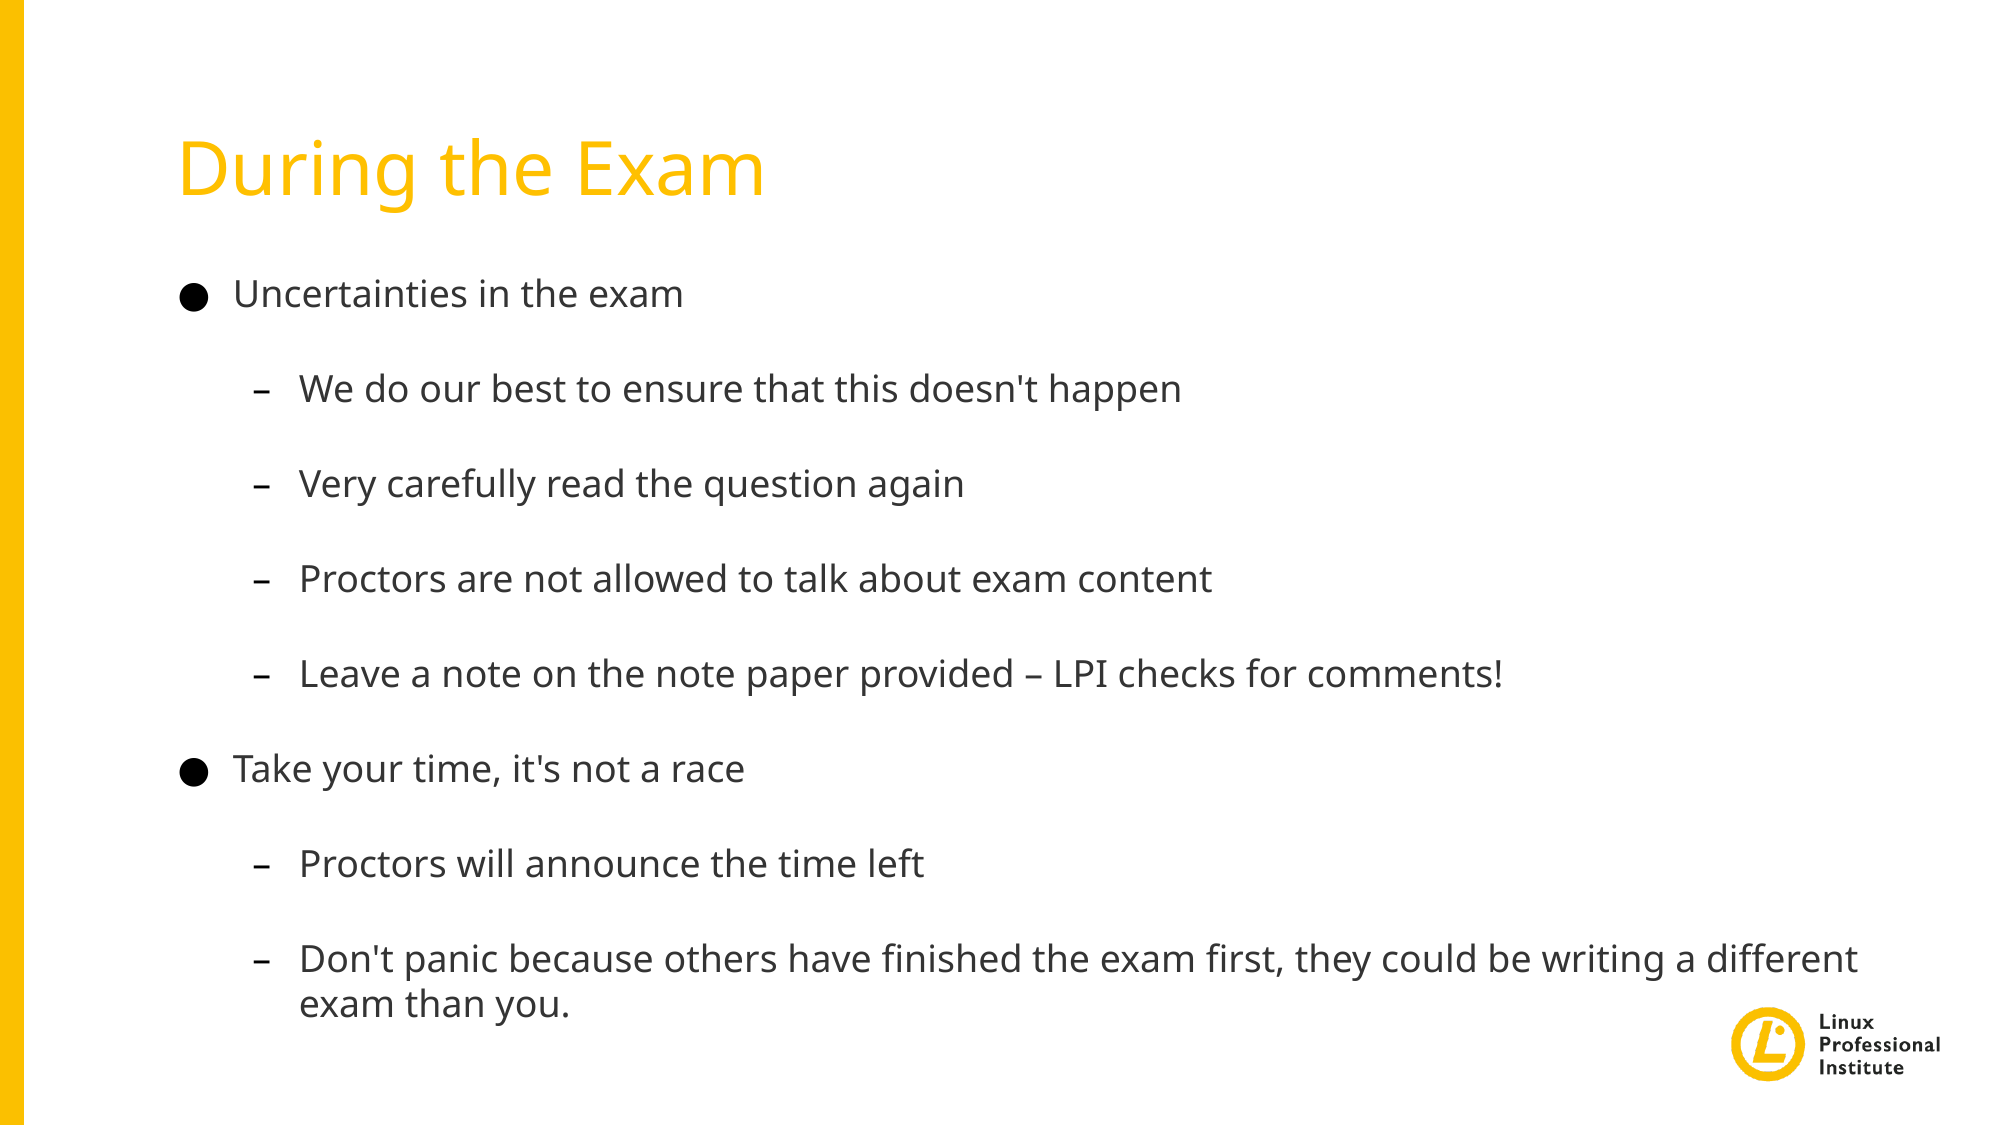

During the Exam
Uncertainties in the exam
We do our best to ensure that this doesn't happen
Very carefully read the question again
Proctors are not allowed to talk about exam content
Leave a note on the note paper provided – LPI checks for comments!
Take your time, it's not a race
Proctors will announce the time left
Don't panic because others have finished the exam first, they could be writing a different exam than you.